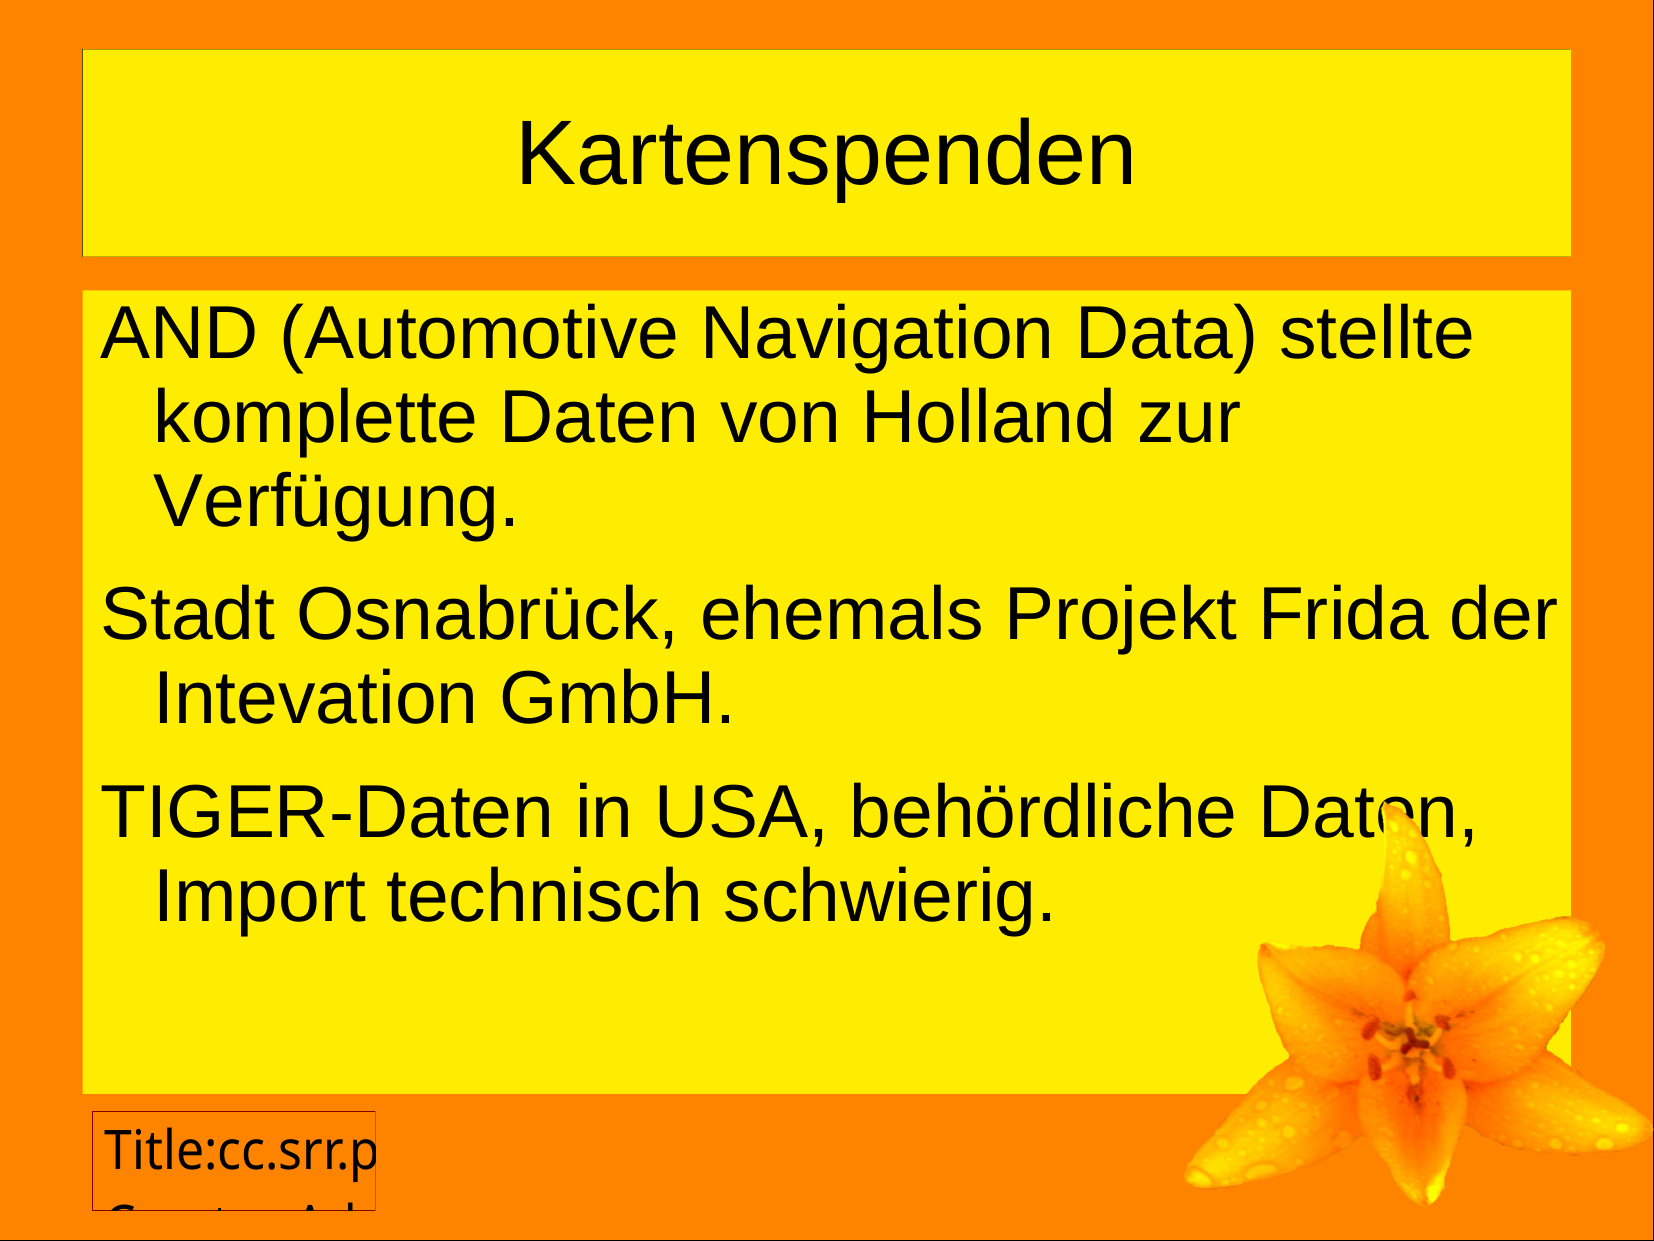

# Kartenspenden
AND (Automotive Navigation Data) stellte komplette Daten von Holland zur Verfügung.
Stadt Osnabrück, ehemals Projekt Frida der Intevation GmbH.
TIGER-Daten in USA, behördliche Daten, Import technisch schwierig.